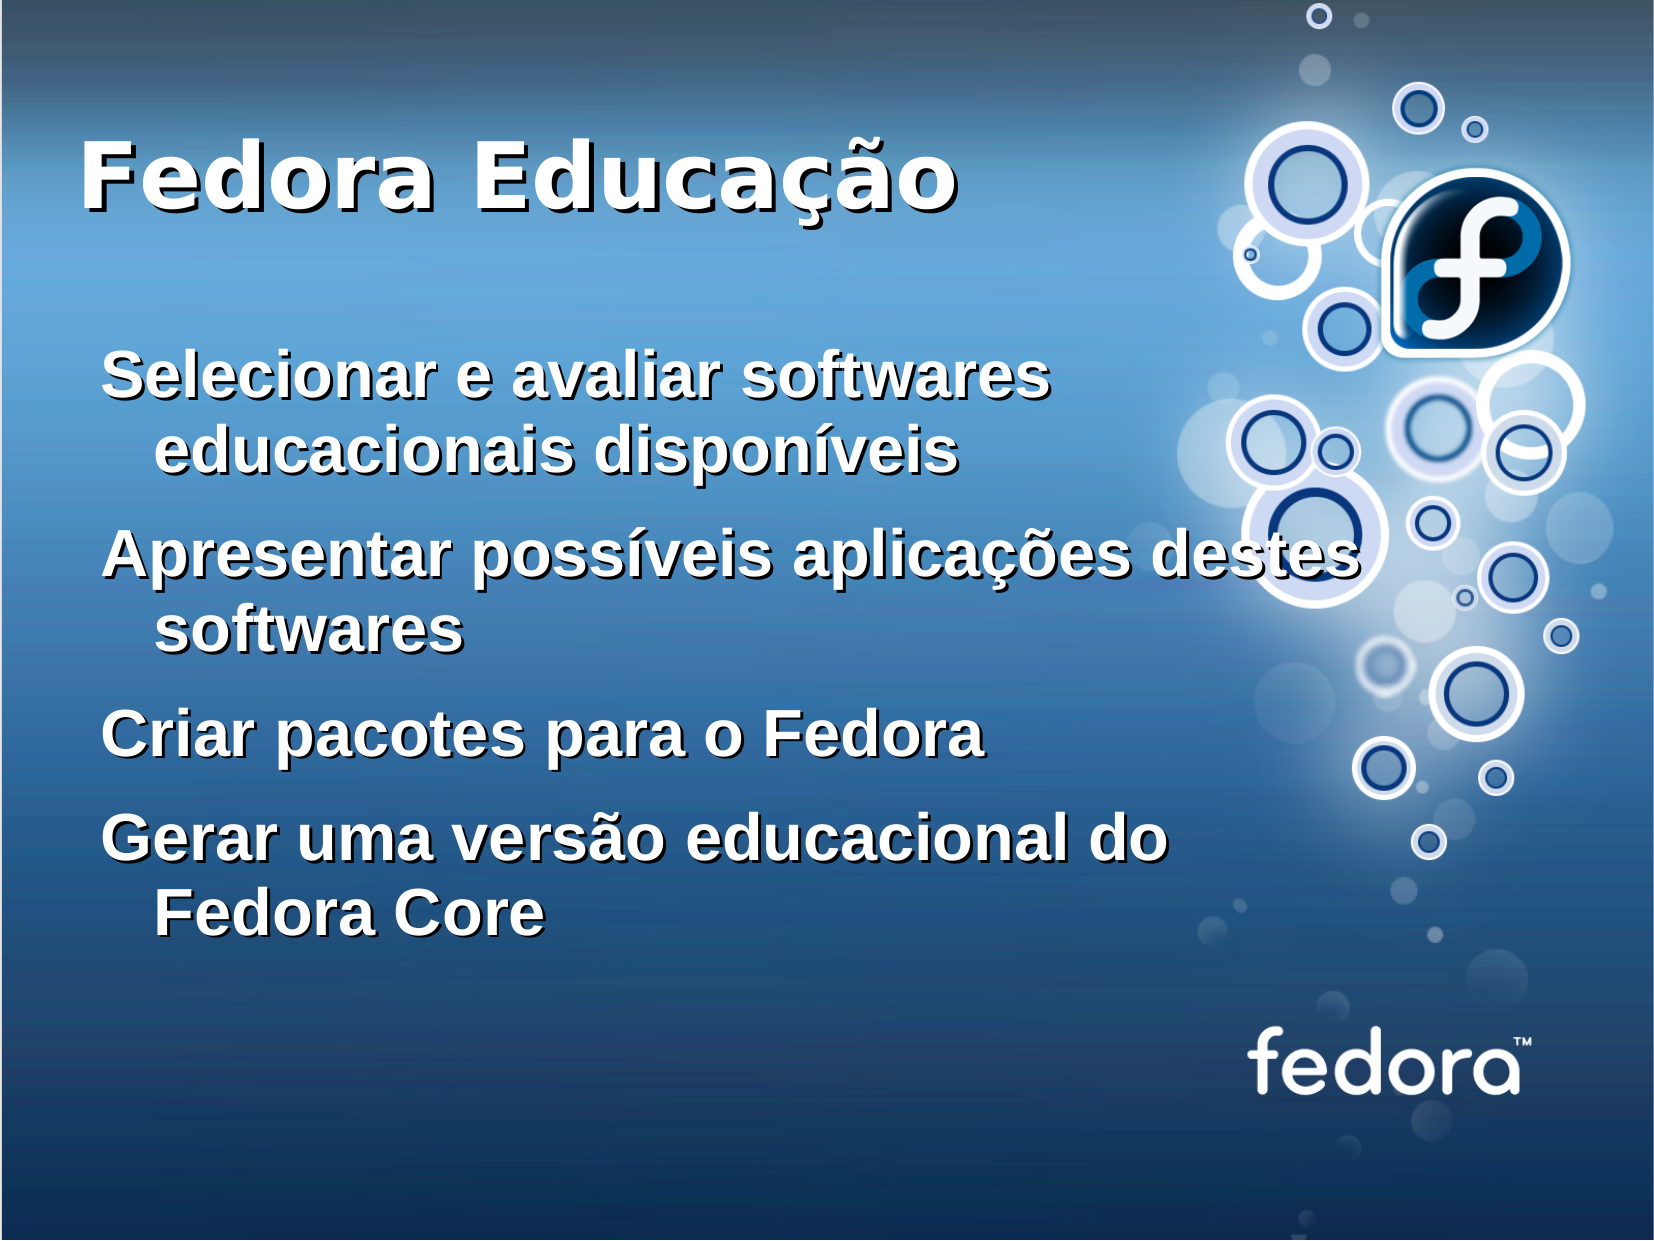

# Fedora Educação
Selecionar e avaliar softwares educacionais disponíveis
Apresentar possíveis aplicações destes softwares
Criar pacotes para o Fedora
Gerar uma versão educacional do Fedora Core